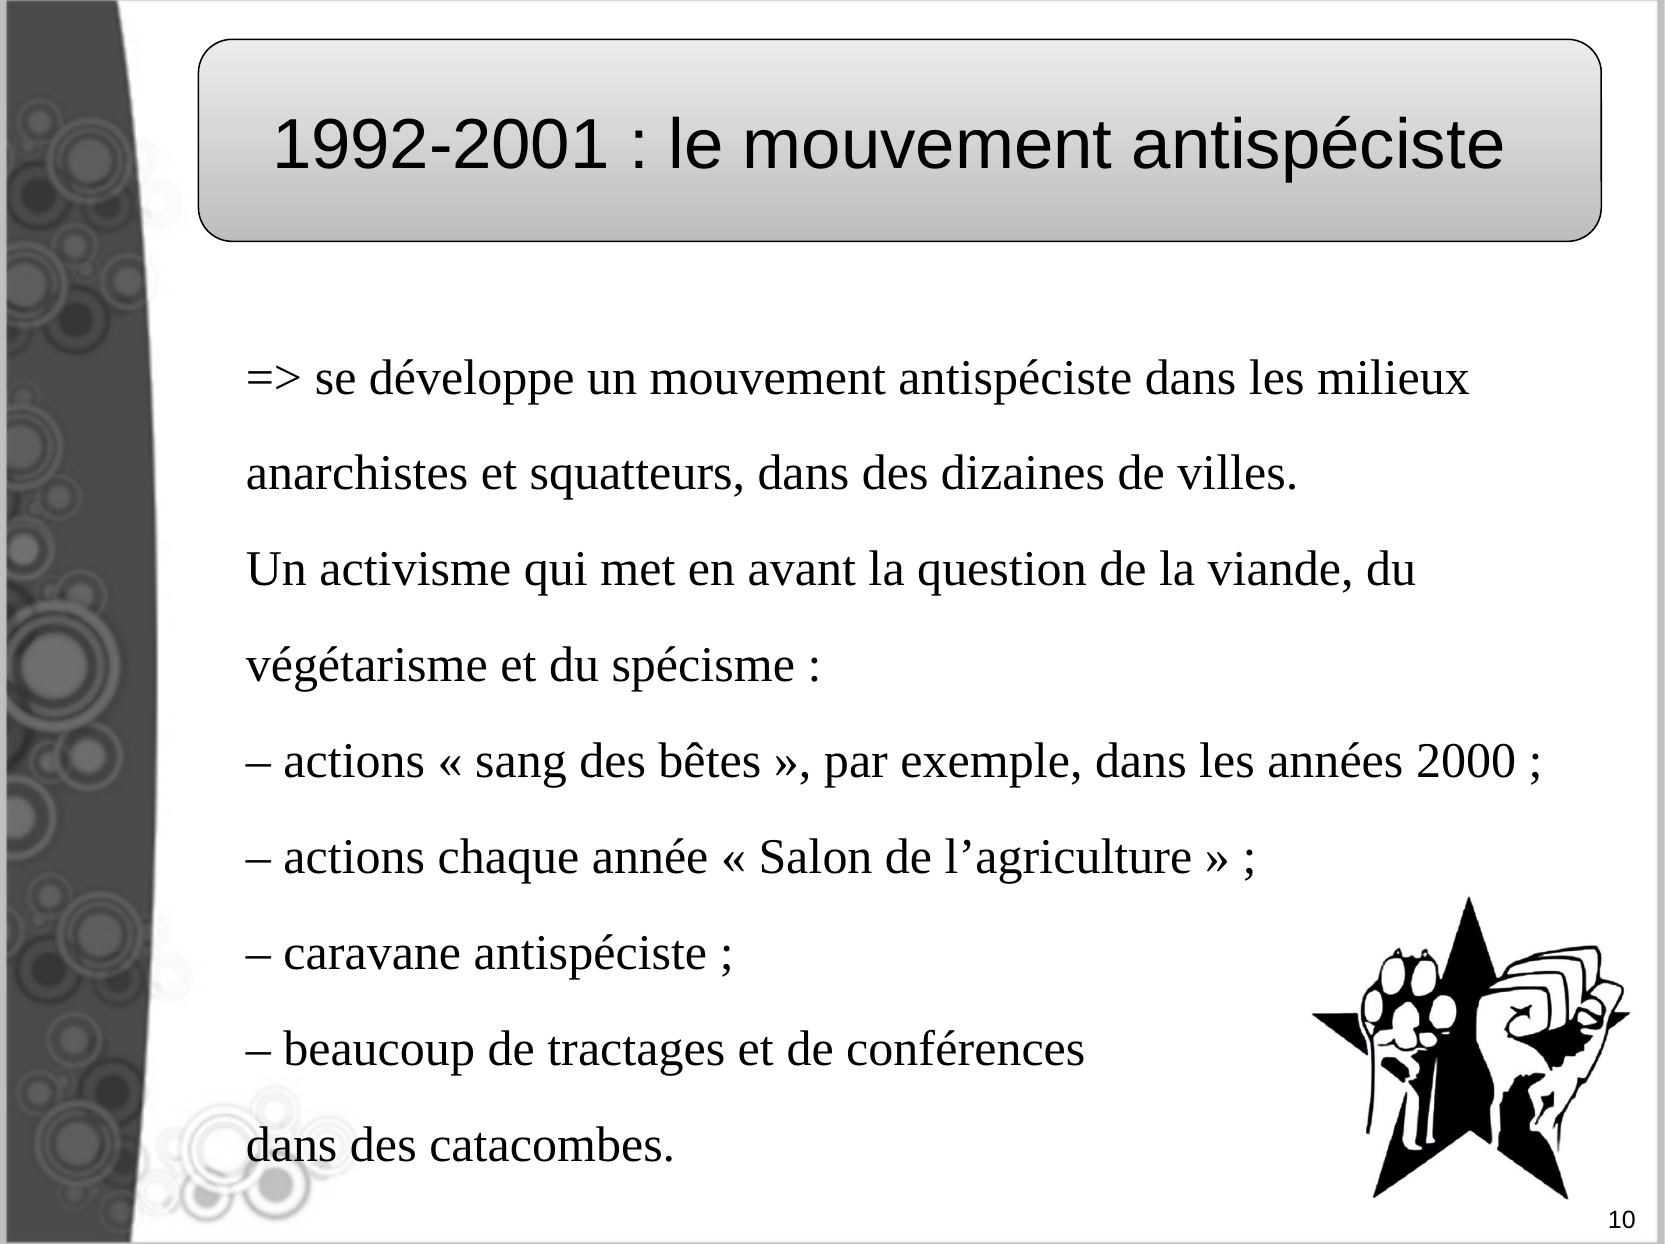

1992-2001 : le mouvement antispéciste
=> se développe un mouvement antispéciste dans les milieux anarchistes et squatteurs, dans des dizaines de villes.
Un activisme qui met en avant la question de la viande, du végétarisme et du spécisme :
– actions « sang des bêtes », par exemple, dans les années 2000 ;
– actions chaque année « Salon de l’agriculture » ;
– caravane antispéciste ;
– beaucoup de tractages et de conférences
dans des catacombes.
10